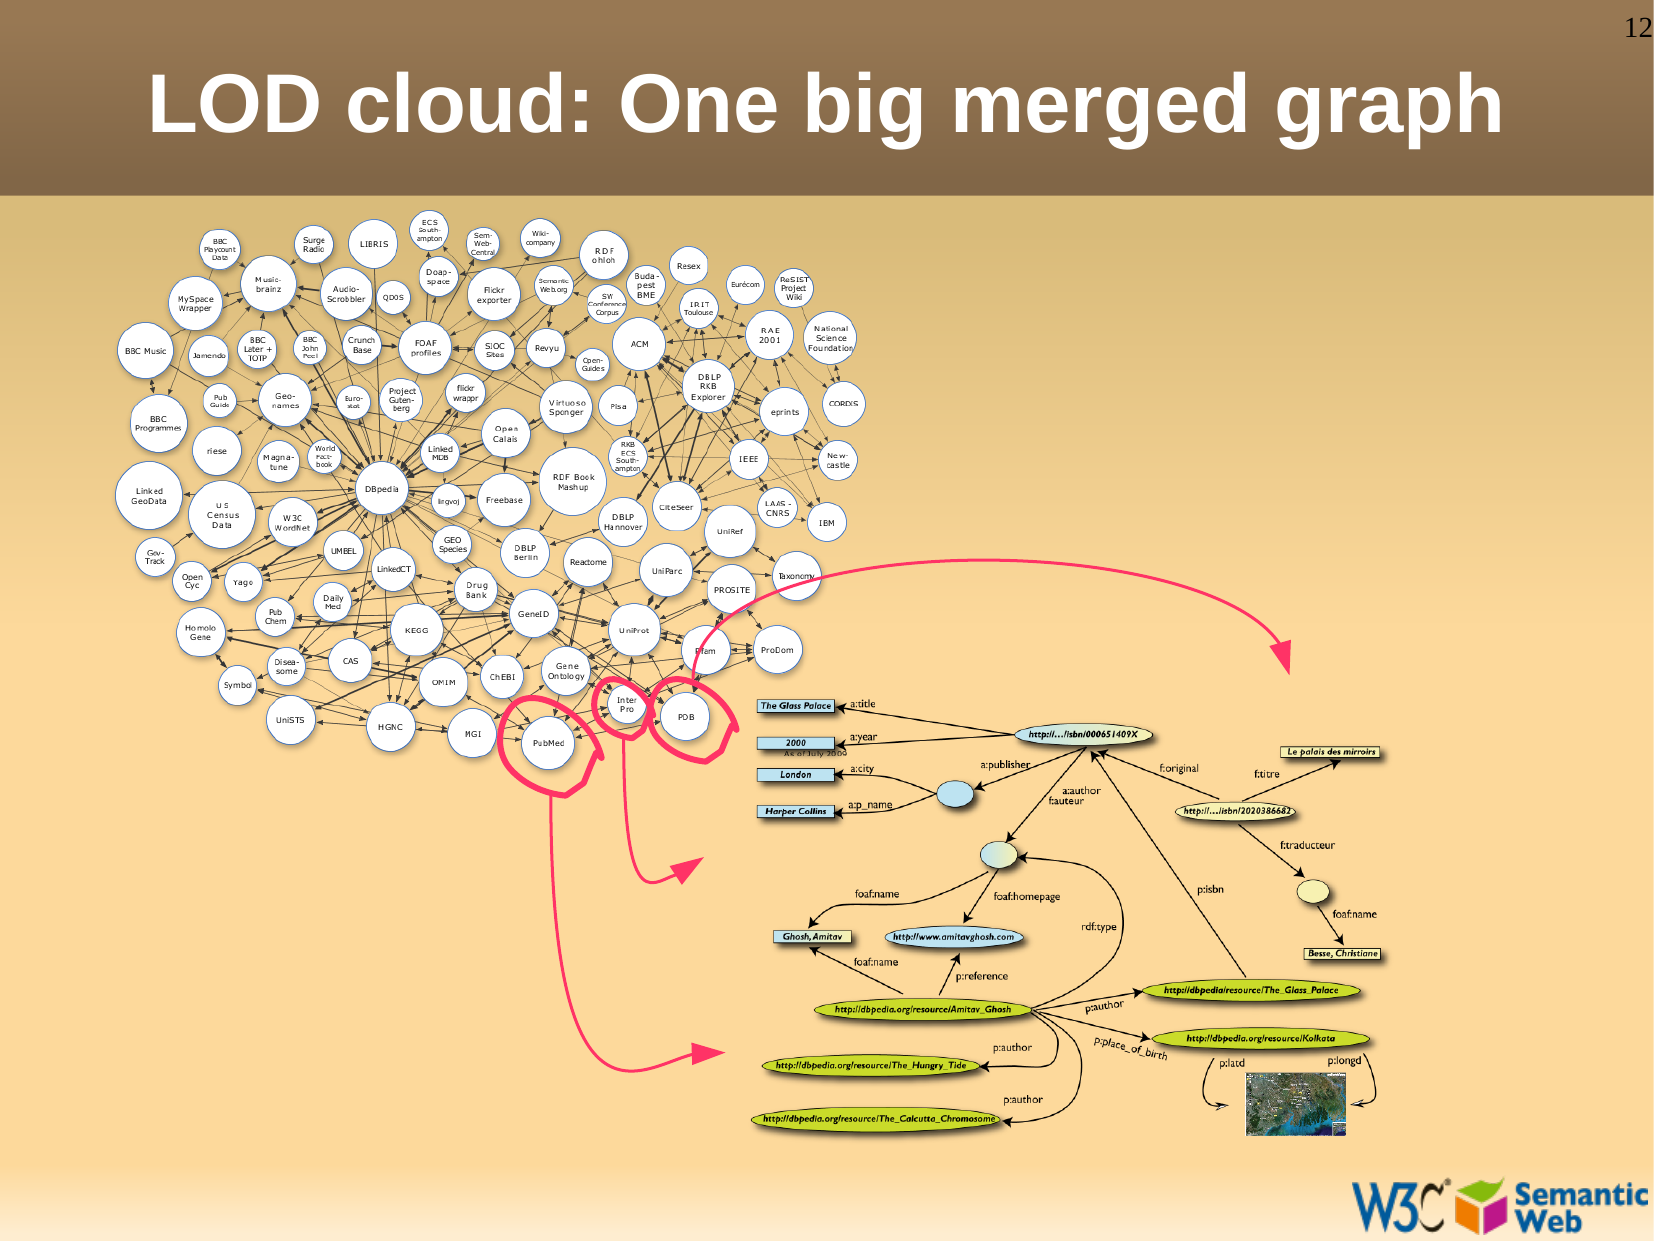

# LOD cloud: One big merged graph
12